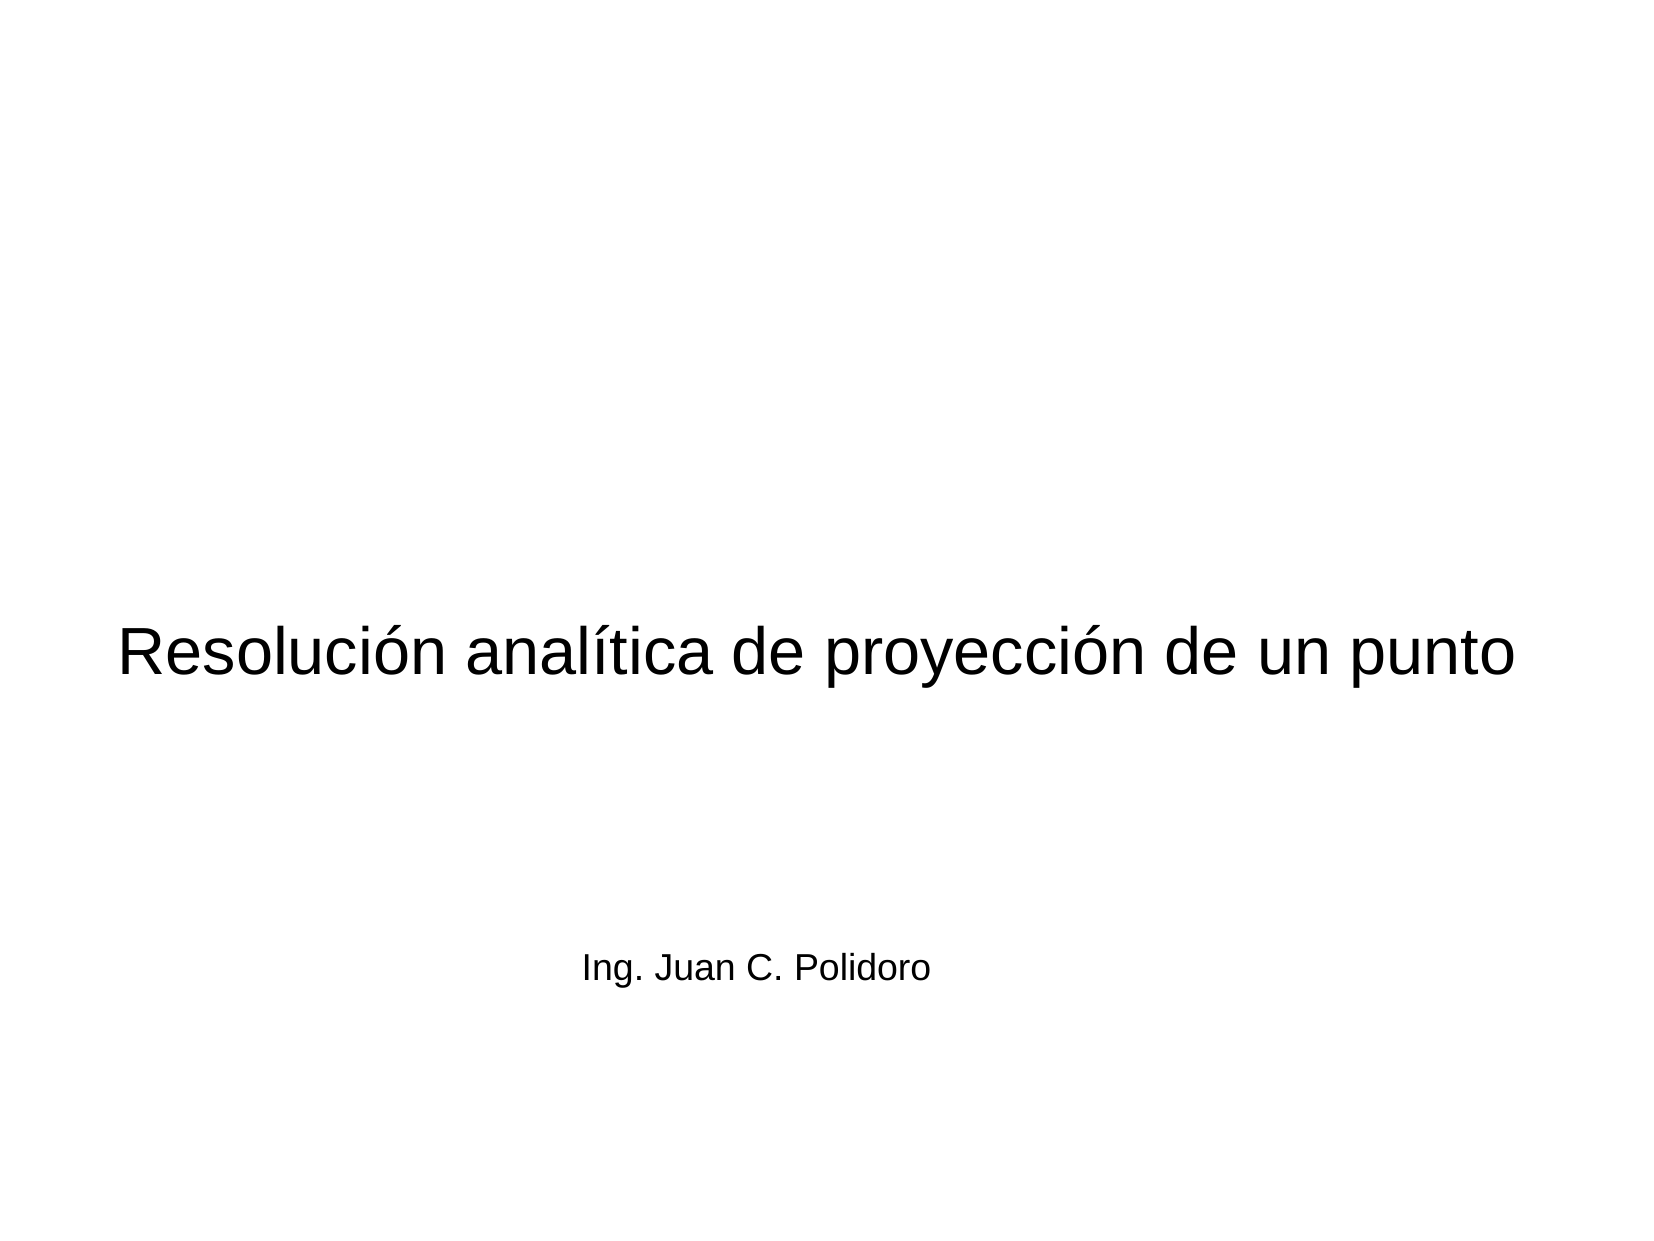

#
Resolución analítica de proyección de un punto
Ing. Juan C. Polidoro